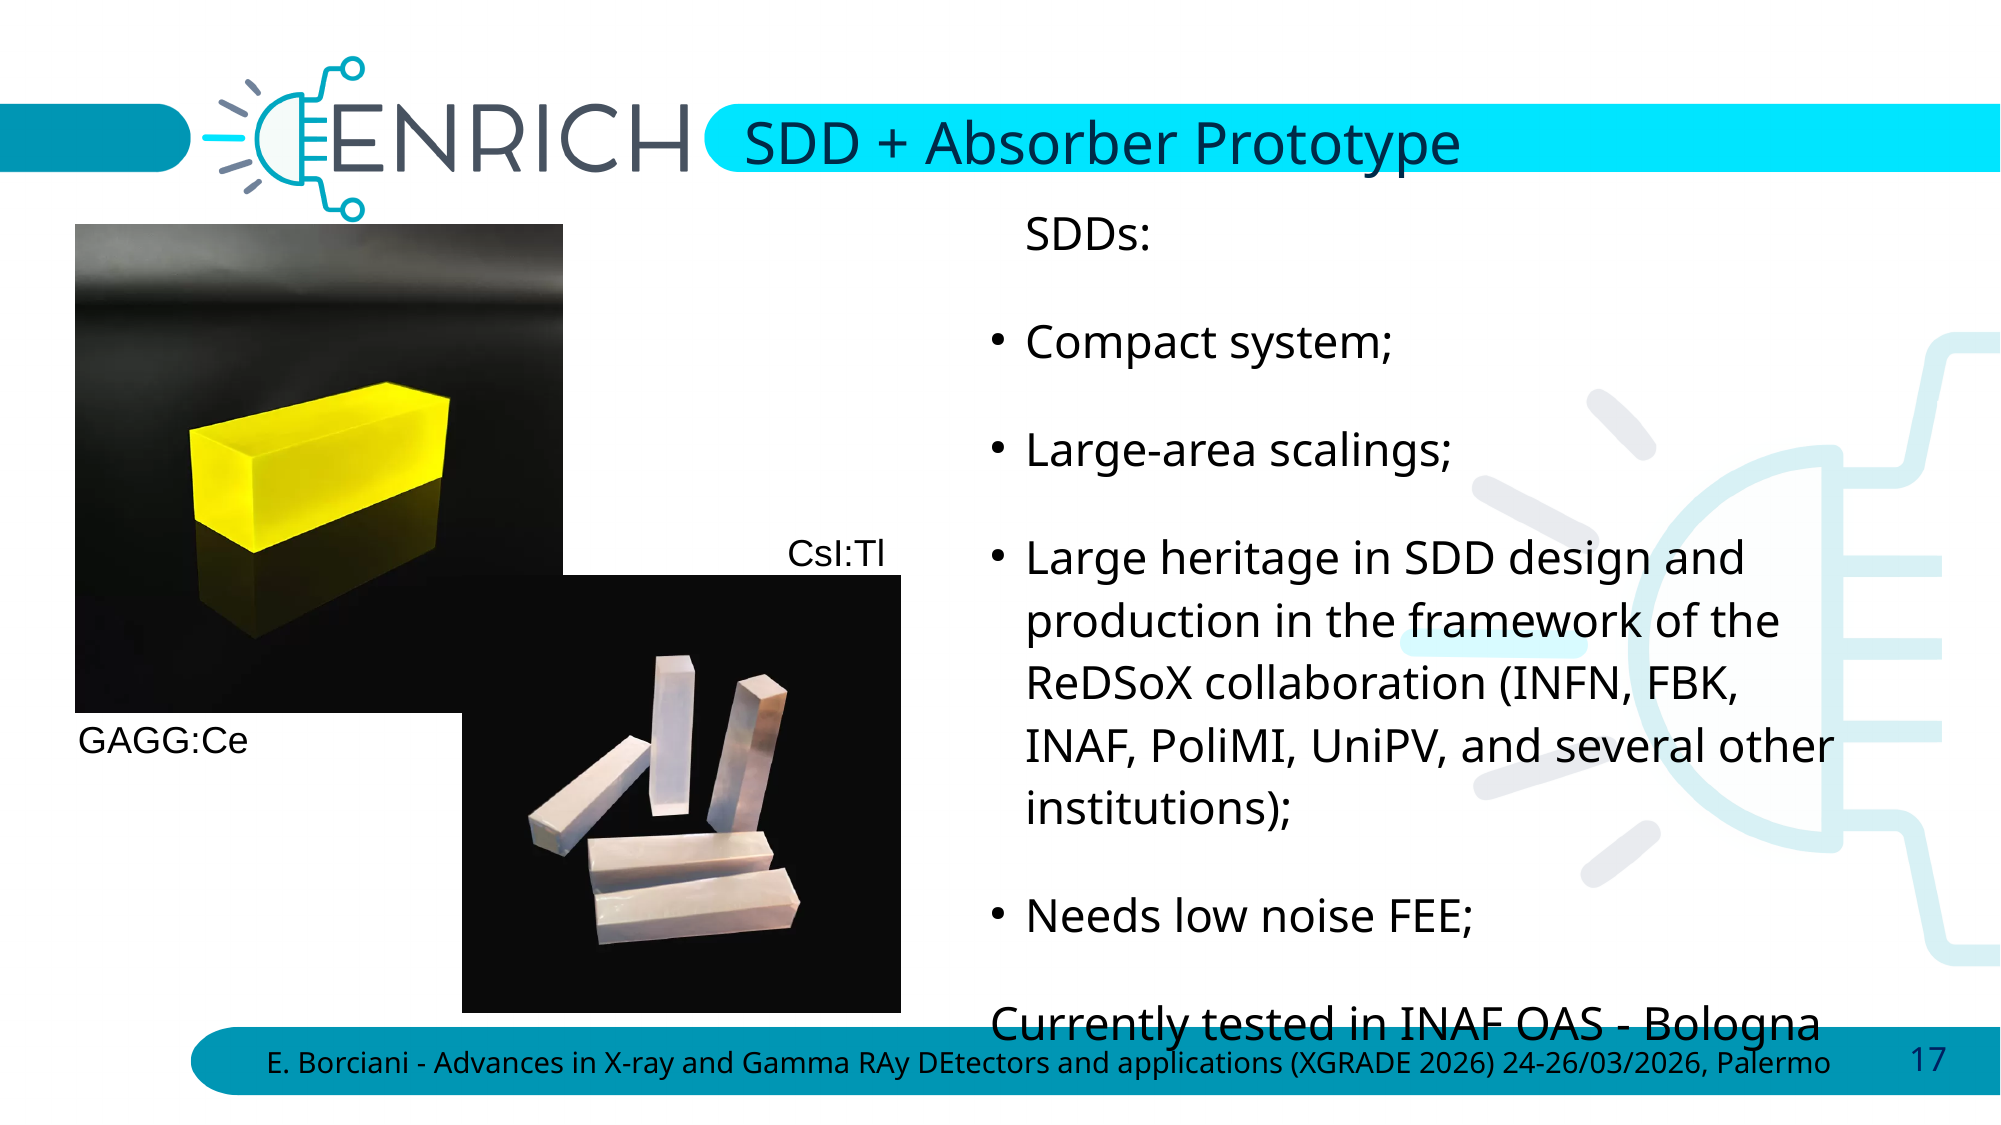

SDD + Absorber Prototype
SDDs:
Compact system;​
Large-area scalings;​
Large heritage in SDD design and production in the framework of the ReDSoX collaboration (INFN, FBK, INAF, PoliMI, UniPV, and several other institutions);
Needs low noise FEE;
Currently tested in INAF OAS - Bologna​
CsI:Tl
GAGG:Ce
E. Borciani - Advances in X-ray and Gamma RAy DEtectors and applications (XGRADE 2026) 24-26/03/2026, Palermo